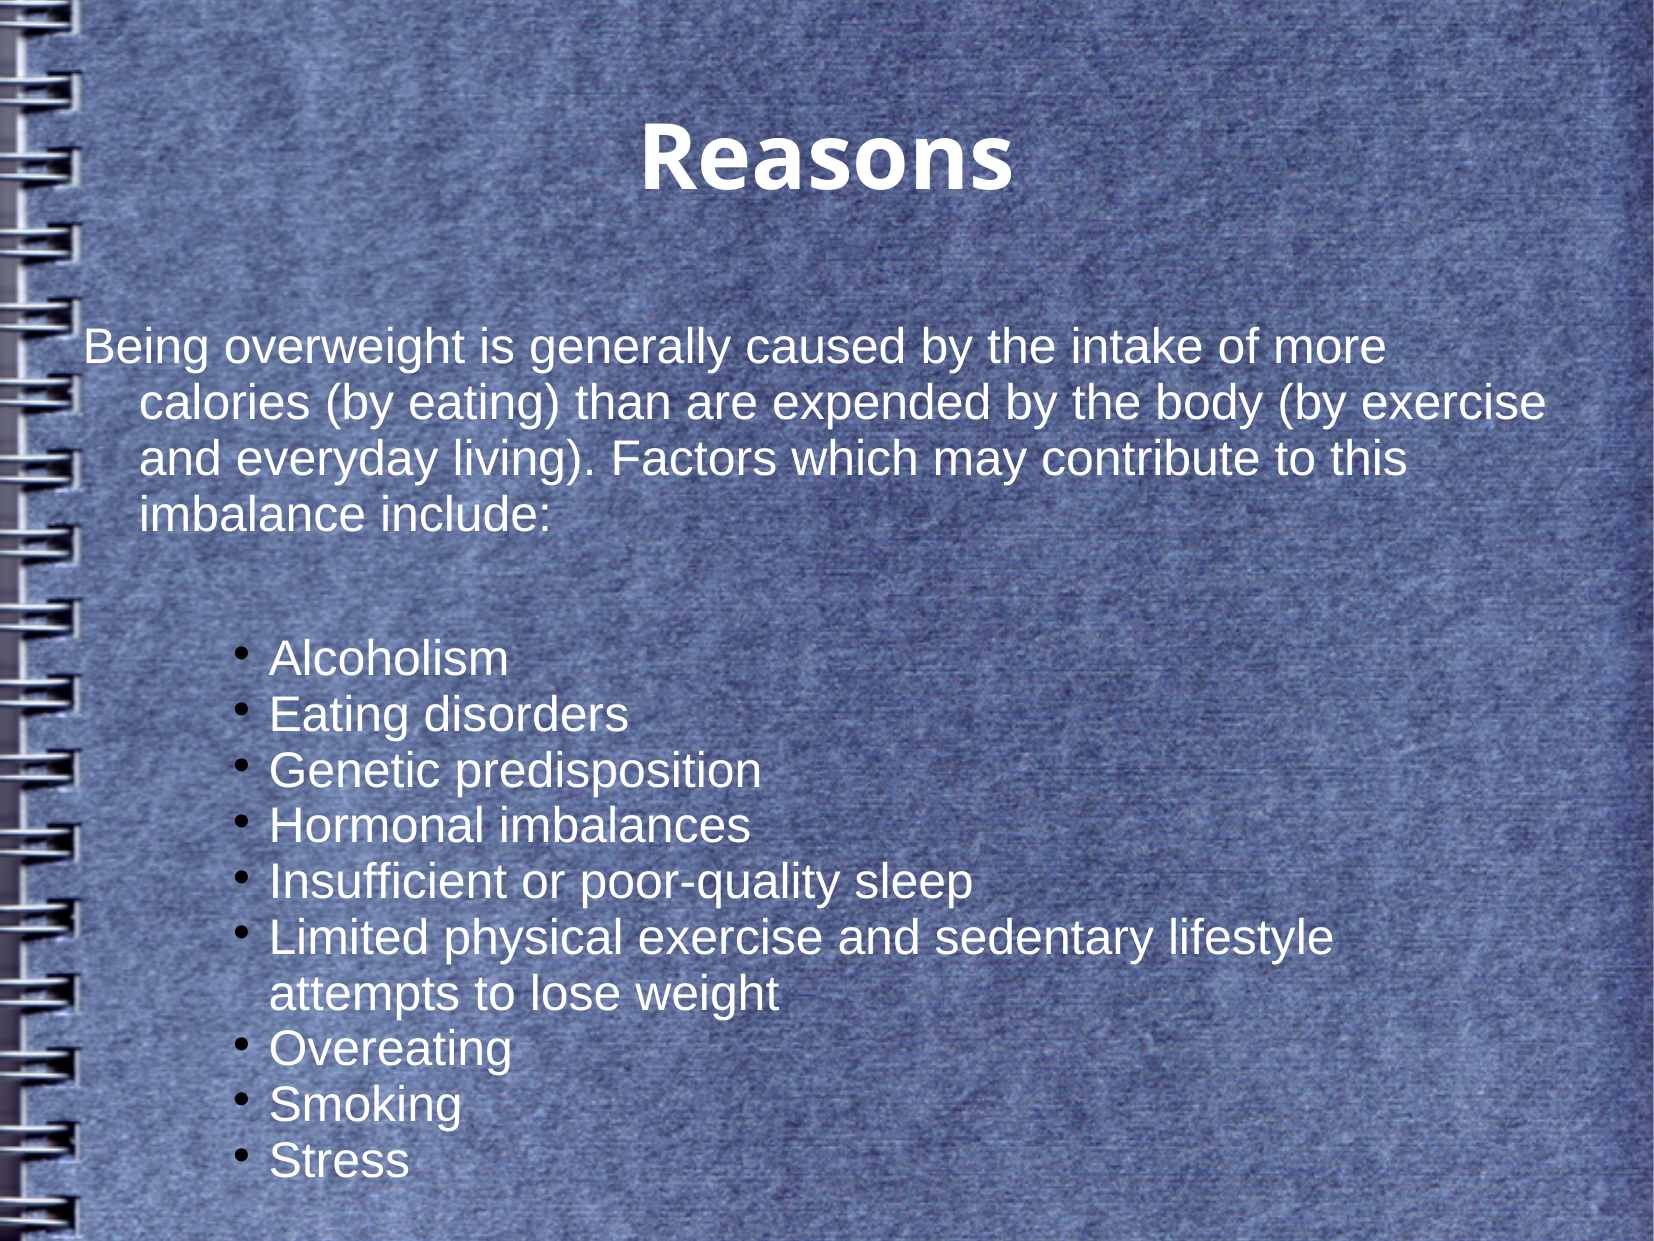

# Reasons
Being overweight is generally caused by the intake of more calories (by eating) than are expended by the body (by exercise and everyday living). Factors which may contribute to this imbalance include:
Alcoholism
Eating disorders
Genetic predisposition
Hormonal imbalances
Insufficient or poor-quality sleep
Limited physical exercise and sedentary lifestyle attempts to lose weight
Overeating
Smoking
Stress